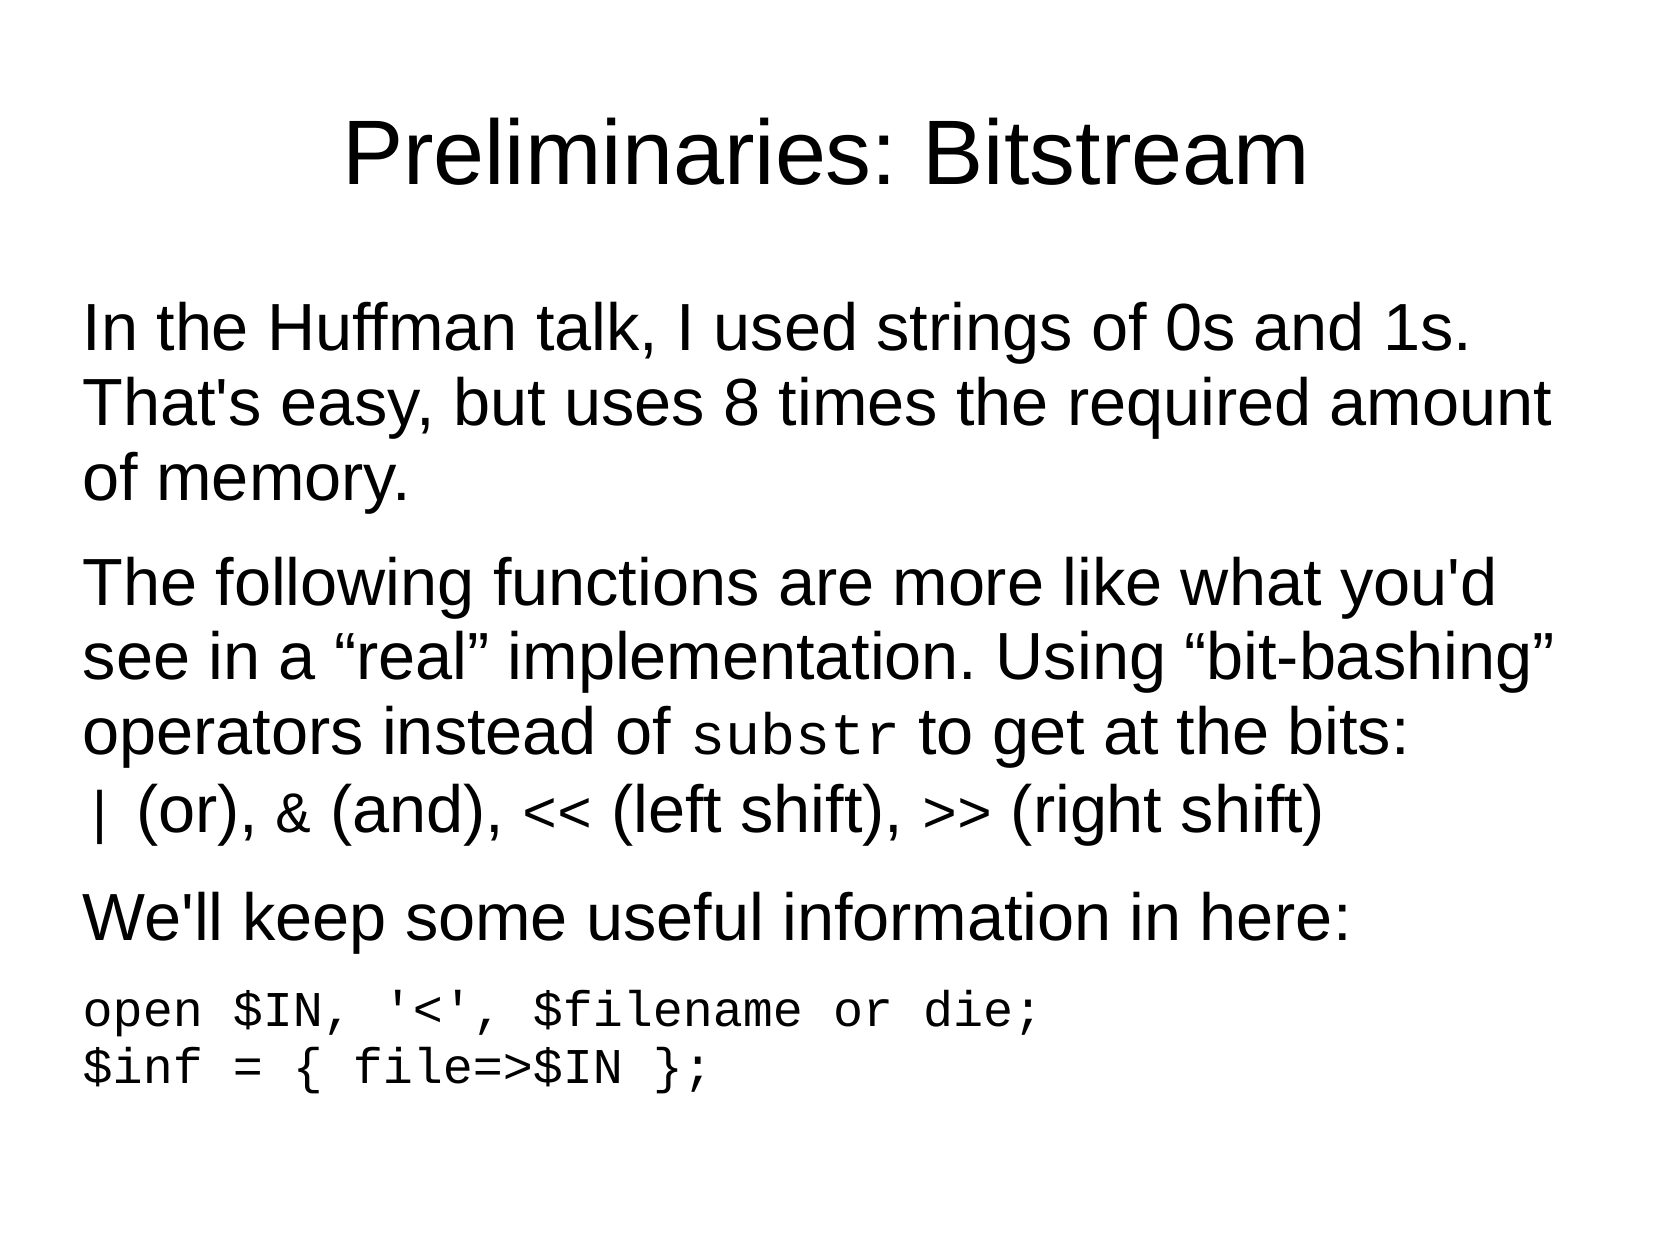

# Preliminaries: Bitstream
In the Huffman talk, I used strings of 0s and 1s. That's easy, but uses 8 times the required amount of memory.
The following functions are more like what you'd see in a “real” implementation. Using “bit-bashing” operators instead of substr to get at the bits:
| (or), & (and), << (left shift), >> (right shift)
We'll keep some useful information in here:
open $IN, '<', $filename or die;
$inf = { file=>$IN };